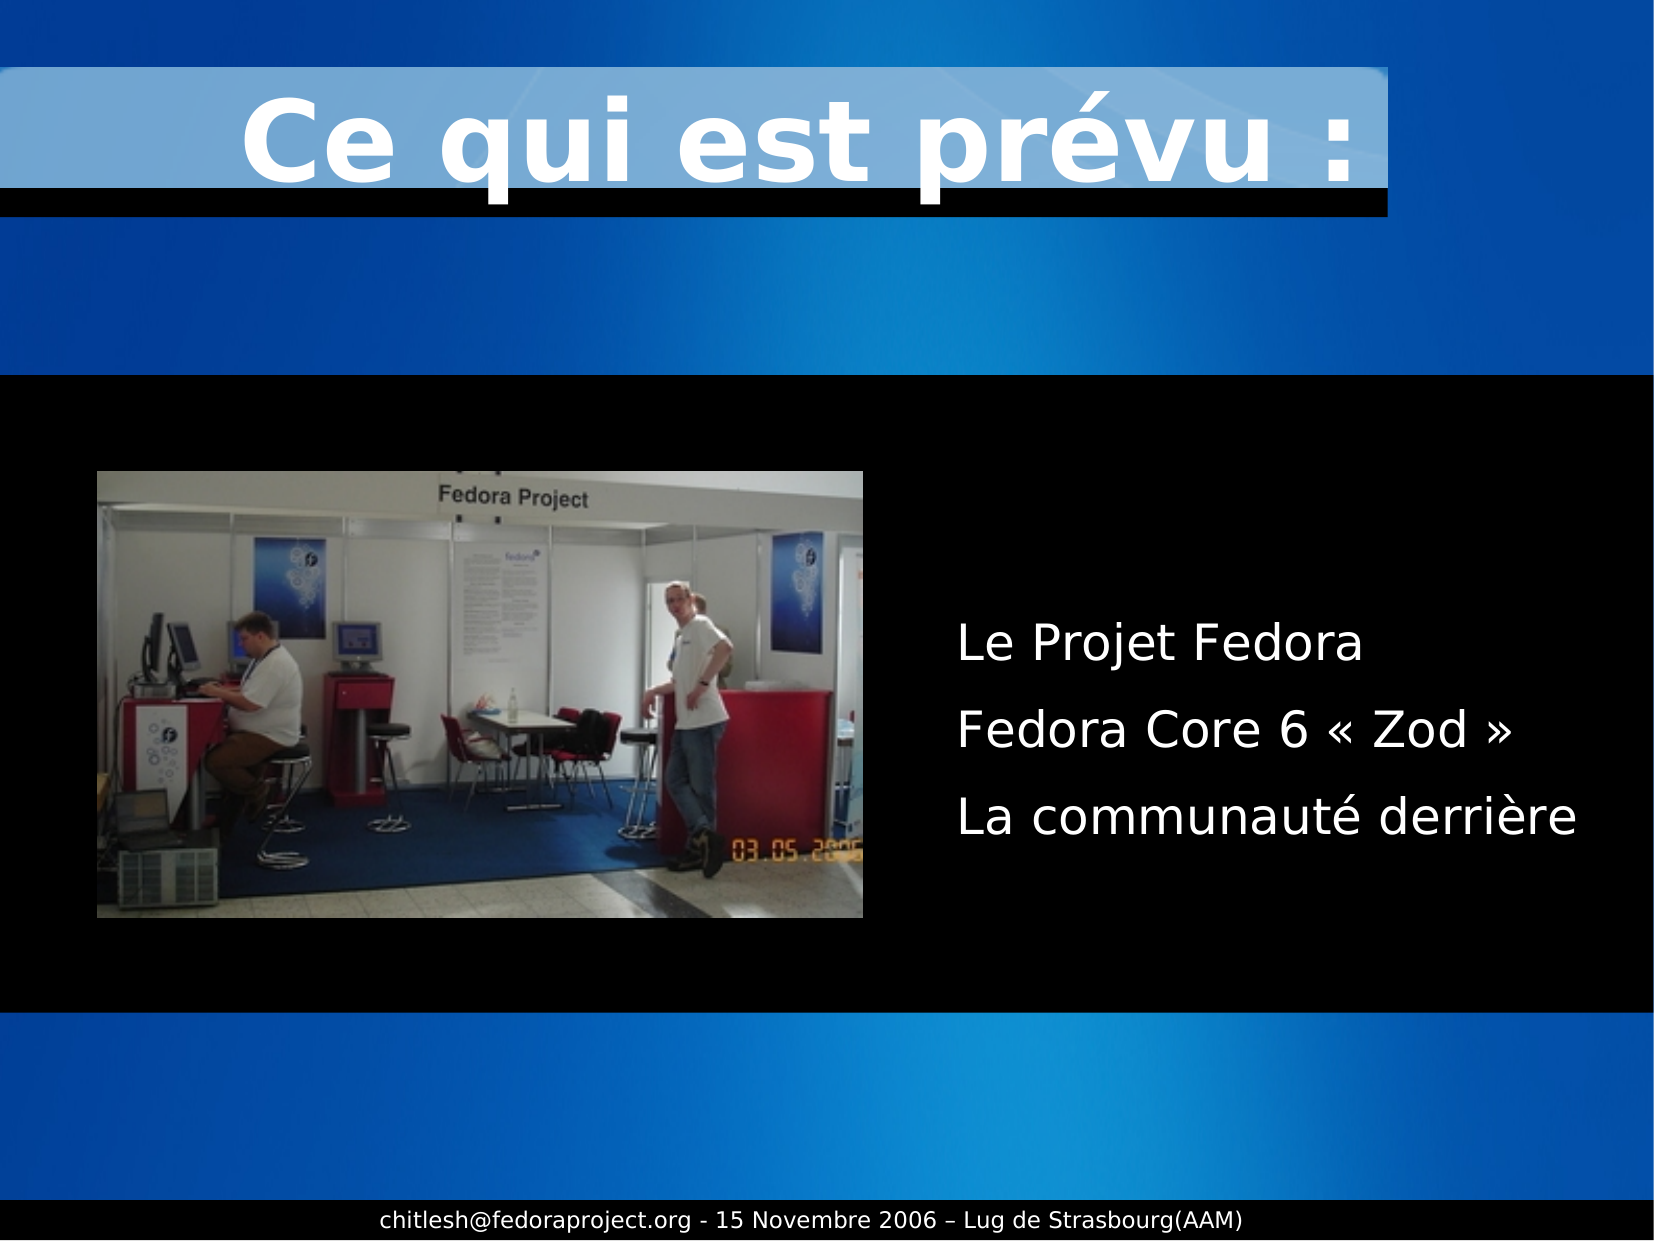

Ce qui est prévu :
Le Projet Fedora
Fedora Core 6 « Zod »
La communauté derrière